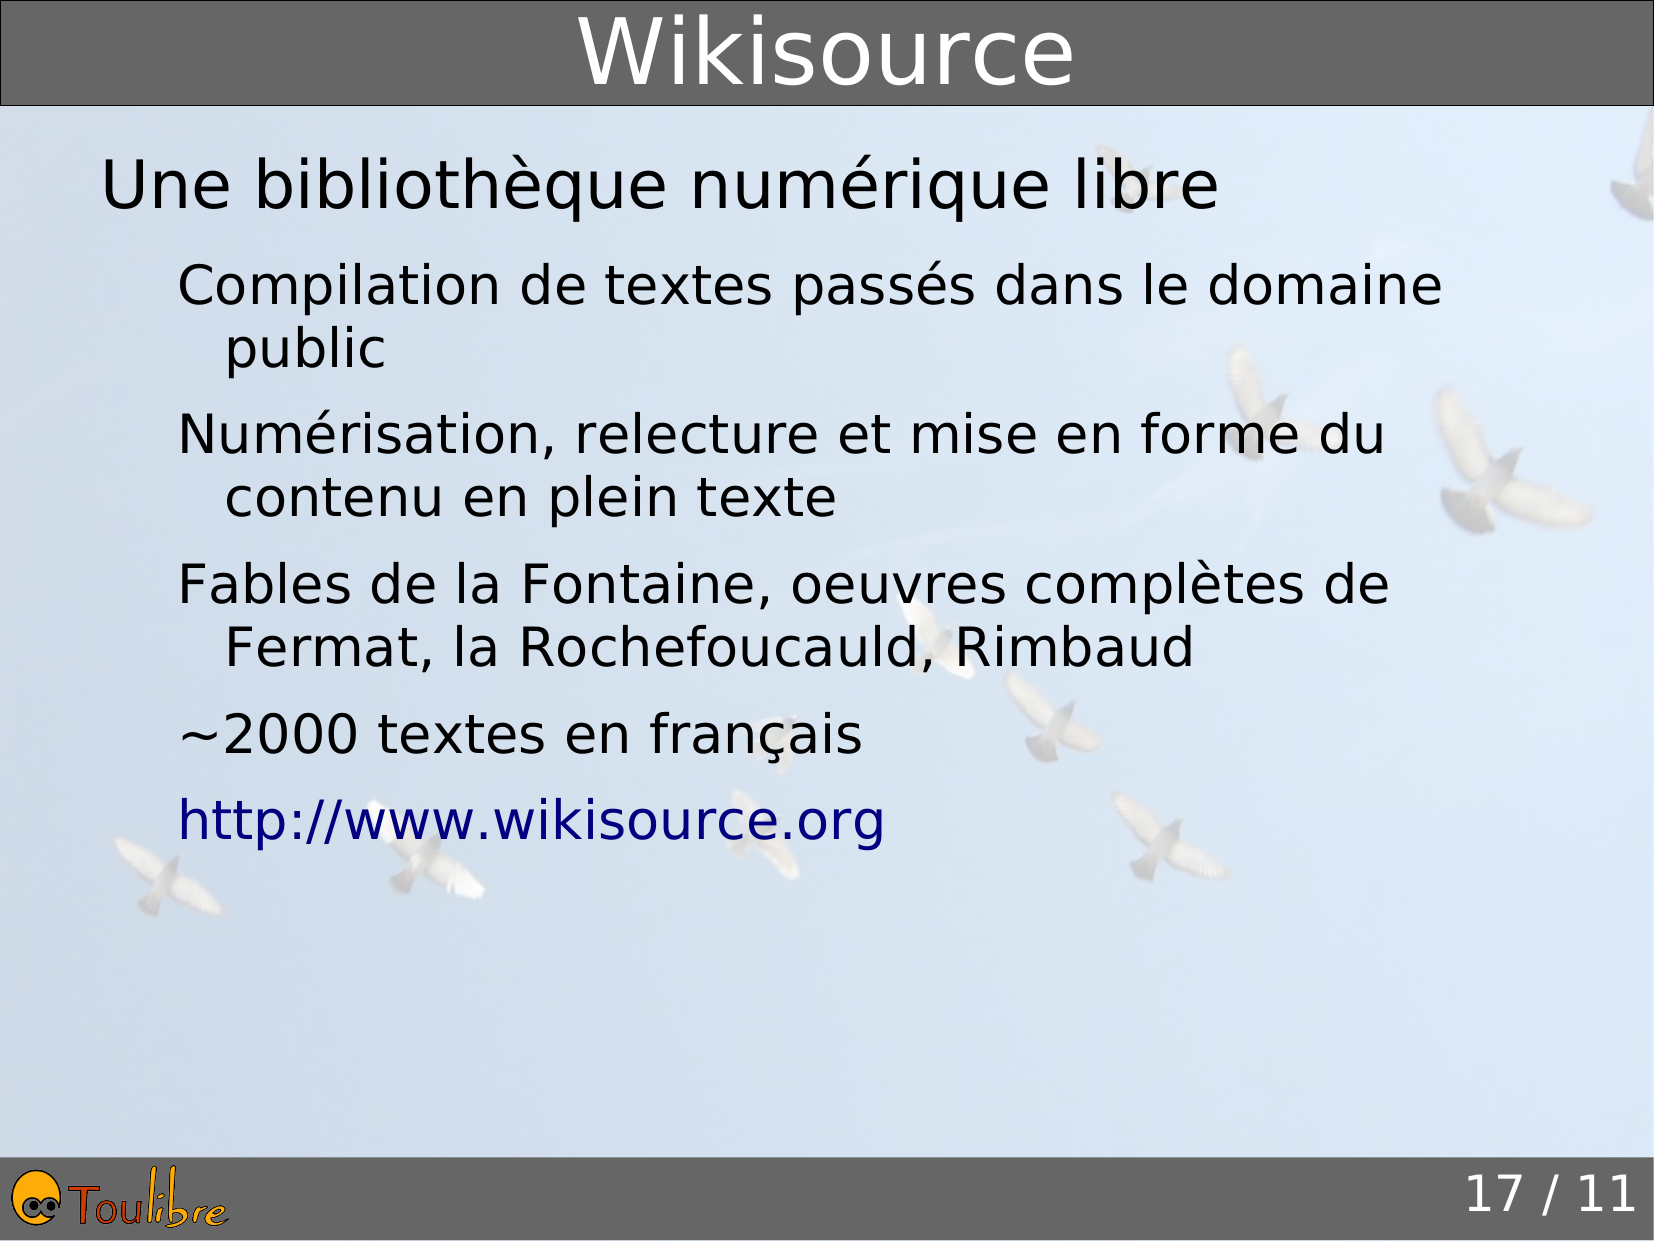

# Wikisource
Une bibliothèque numérique libre
Compilation de textes passés dans le domaine public
Numérisation, relecture et mise en forme du contenu en plein texte
Fables de la Fontaine, oeuvres complètes de Fermat, la Rochefoucauld, Rimbaud
~2000 textes en français
http://www.wikisource.org